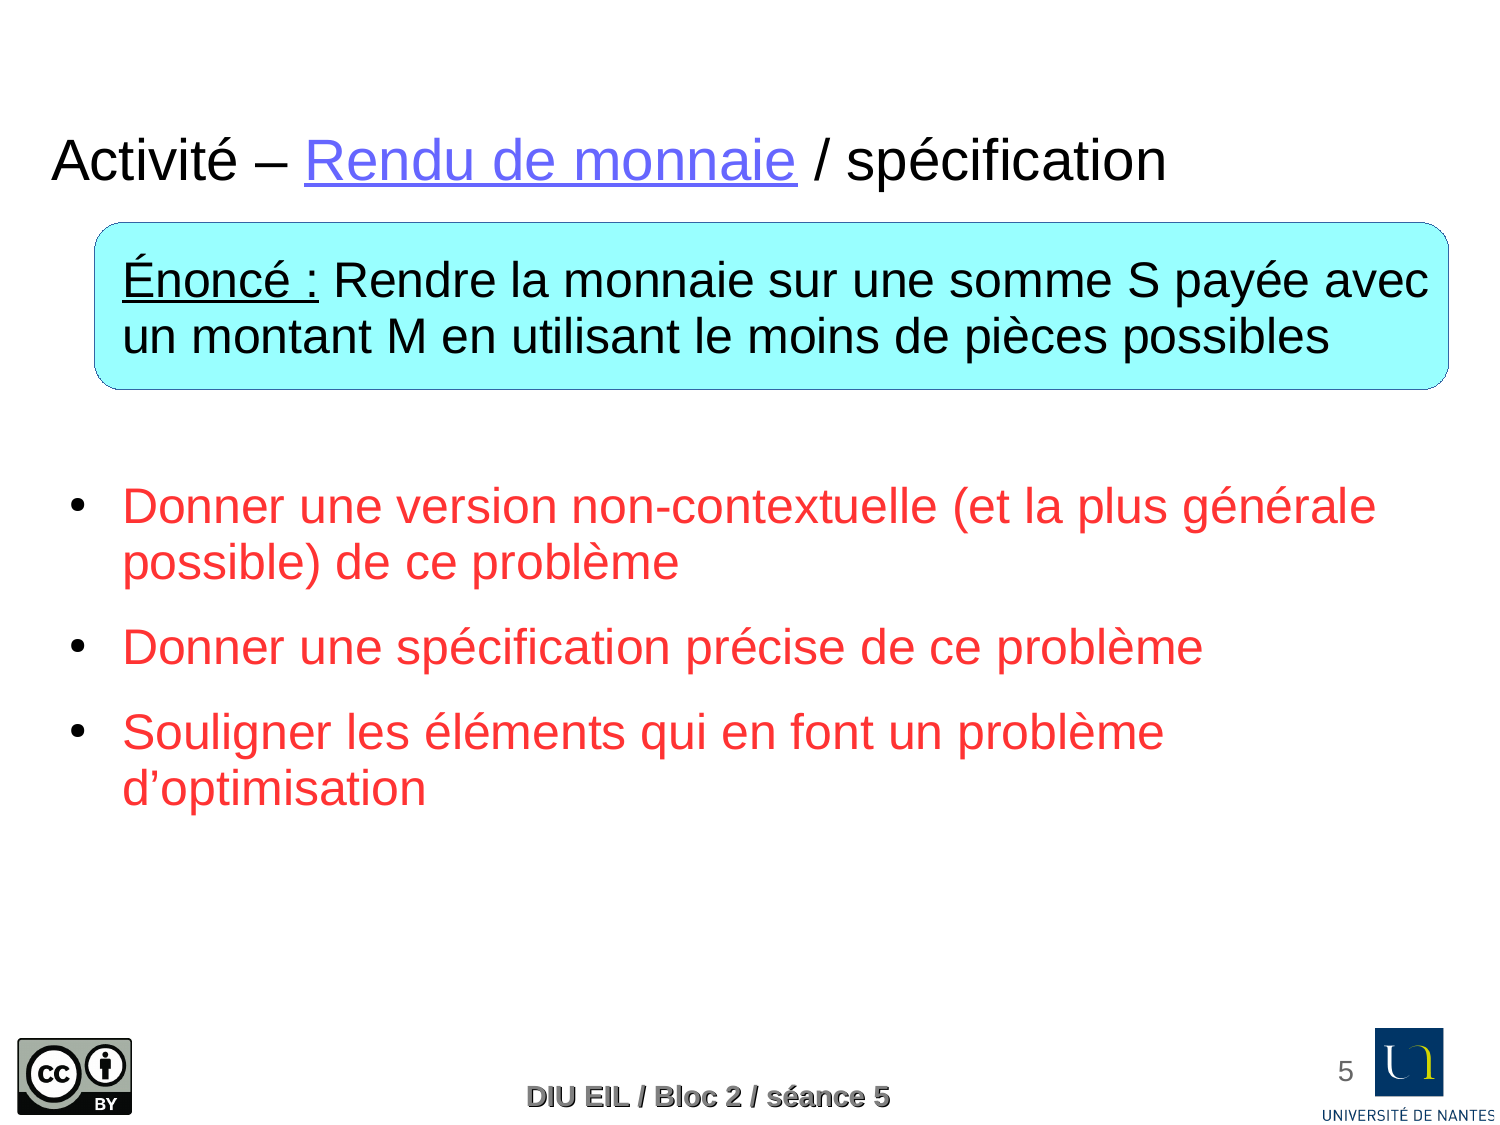

# Activité – Rendu de monnaie / spécification
Énoncé : Rendre la monnaie sur une somme S payée avec un montant M en utilisant le moins de pièces possibles
Donner une version non-contextuelle (et la plus générale possible) de ce problème
Donner une spécification précise de ce problème
Souligner les éléments qui en font un problème d’optimisation
5